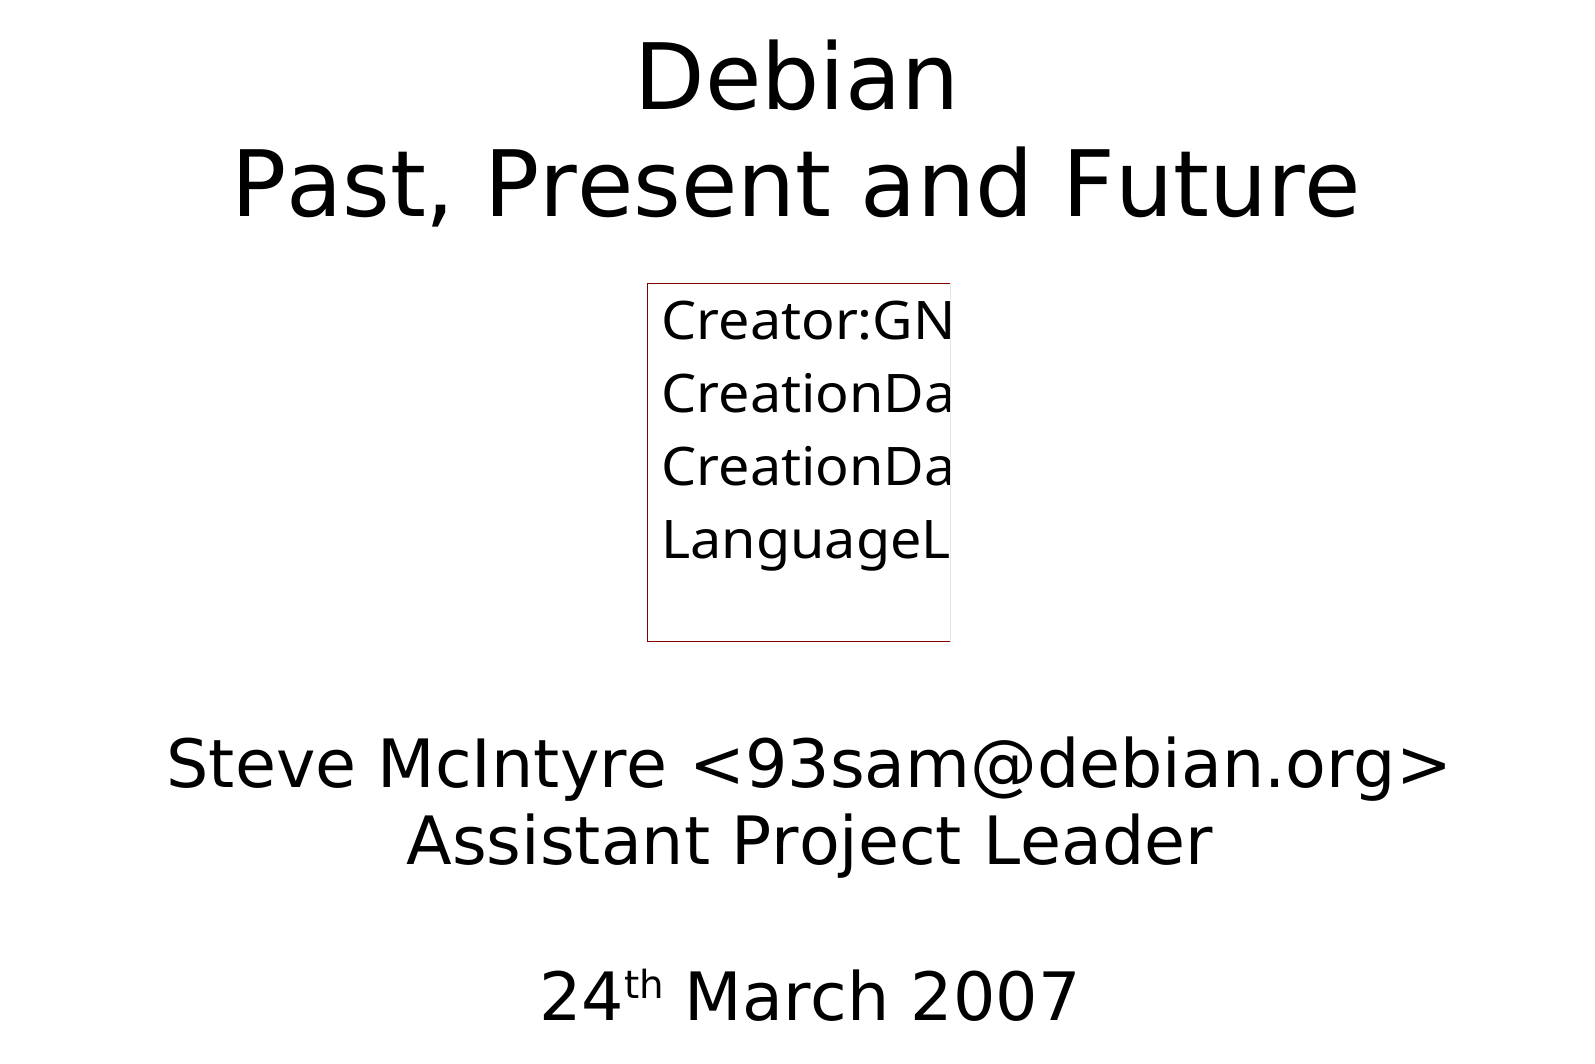

# Debian Past, Present and Future
Steve McIntyre <93sam@debian.org>
Assistant Project Leader
24th March 2007
1